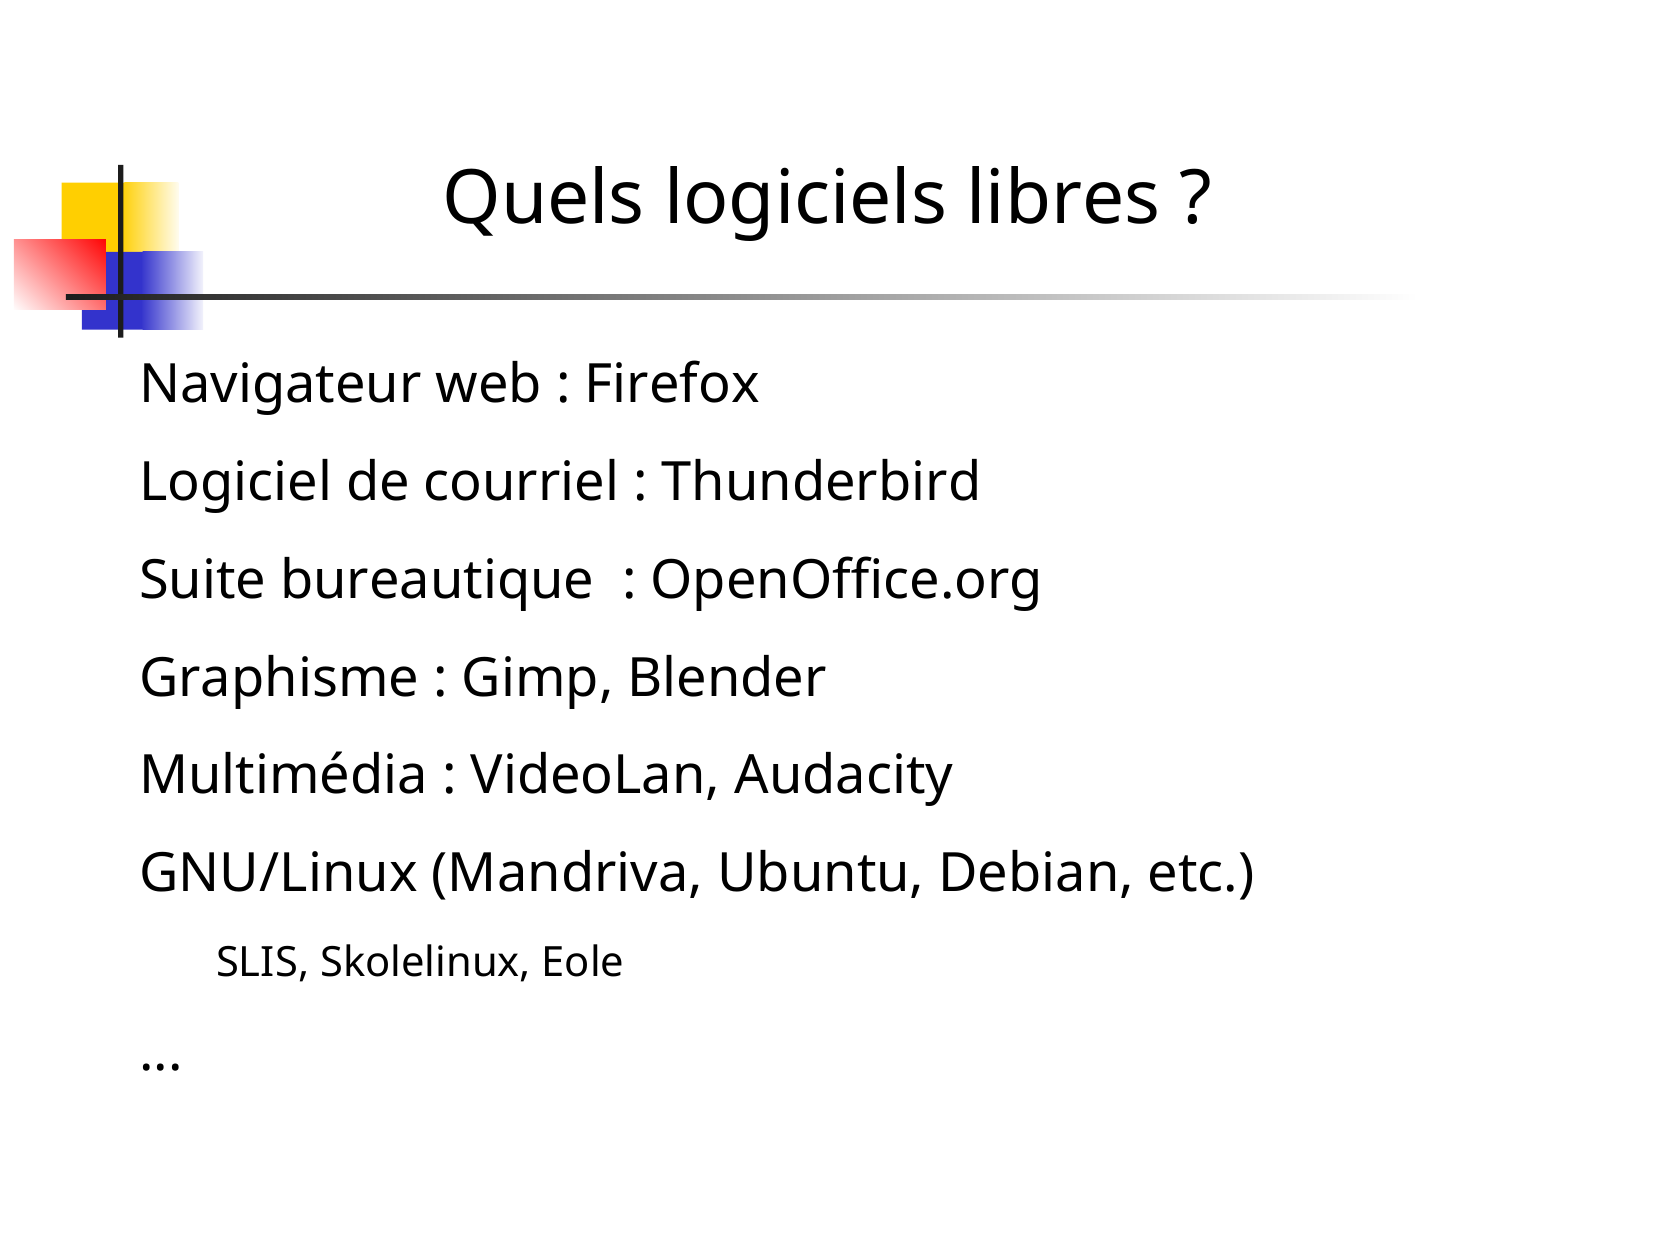

# Quels logiciels libres ?
Navigateur web : Firefox
Logiciel de courriel : Thunderbird
Suite bureautique : OpenOffice.org
Graphisme : Gimp, Blender
Multimédia : VideoLan, Audacity
GNU/Linux (Mandriva, Ubuntu, Debian, etc.)
SLIS, Skolelinux, Eole
...